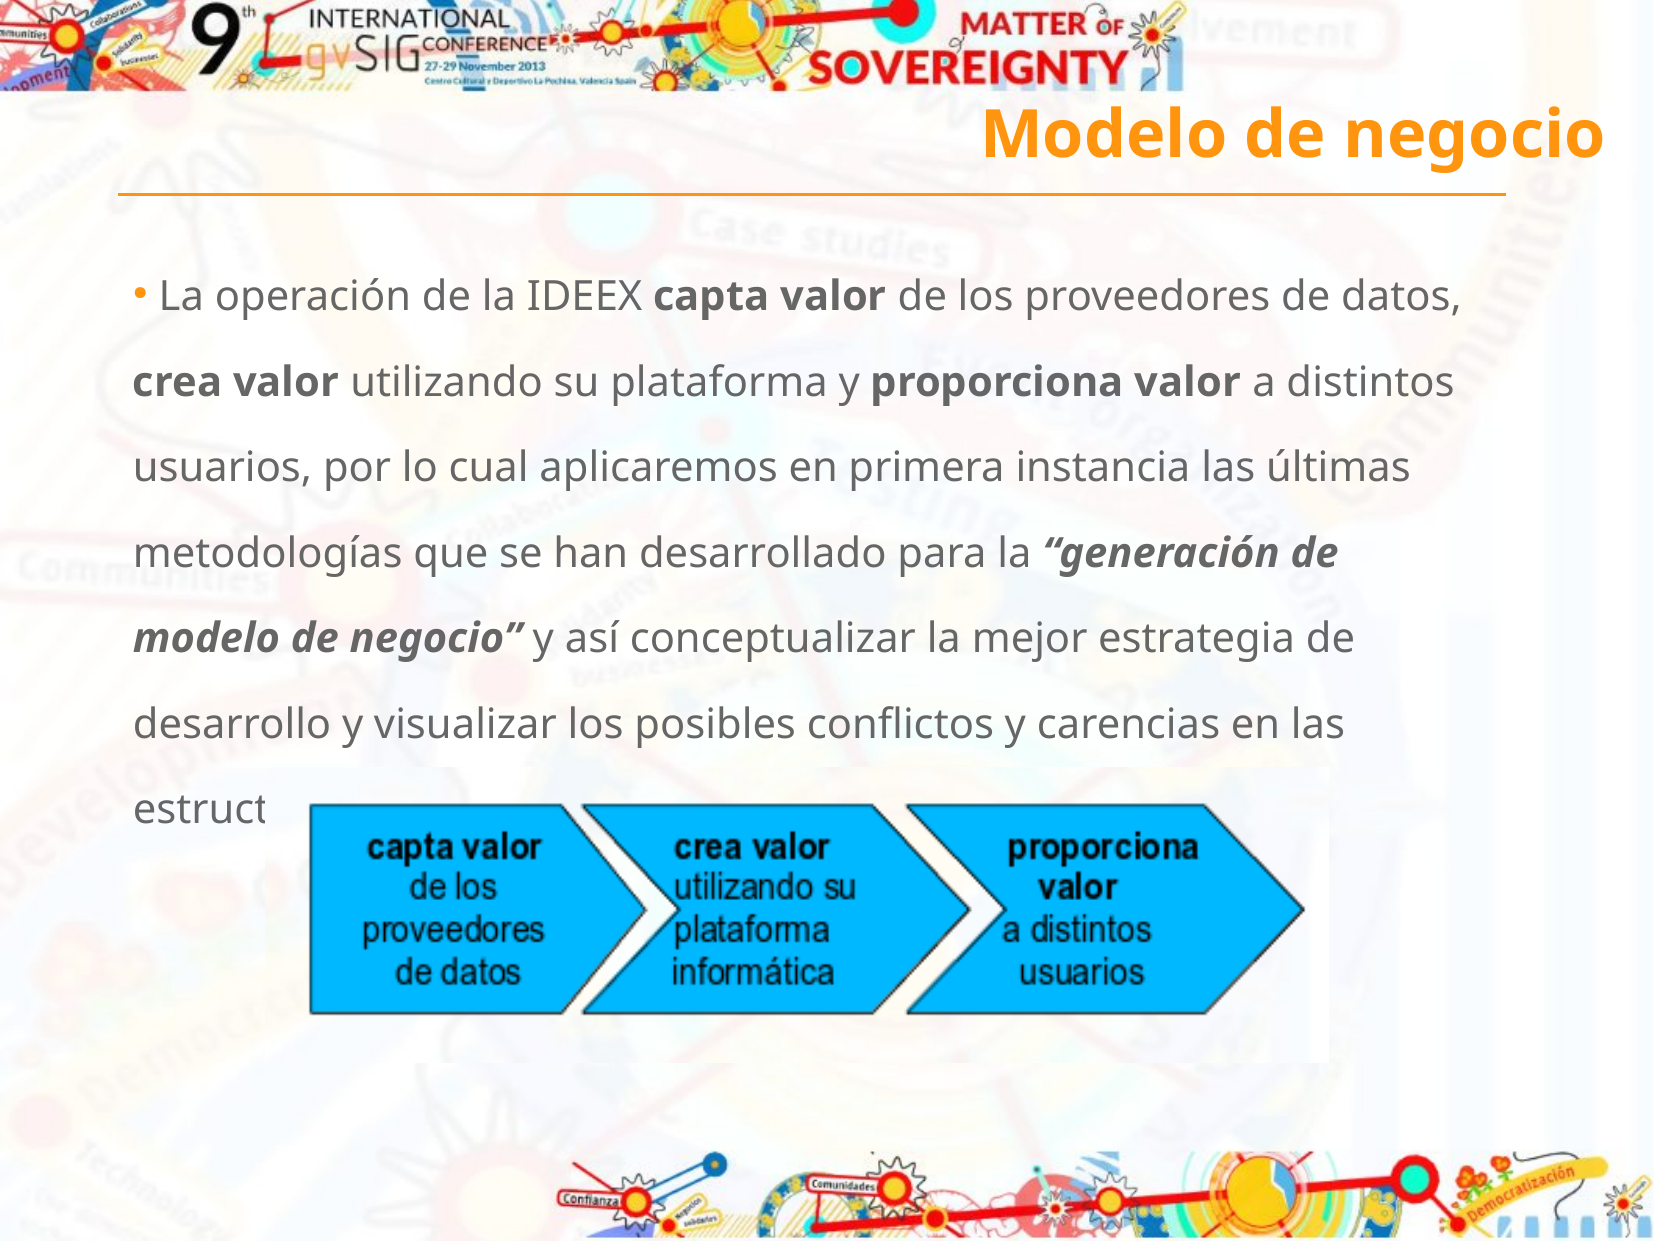

# Modelo de negocio
 La operación de la IDEEX capta valor de los proveedores de datos, crea valor utilizando su plataforma y proporciona valor a distintos usuarios, por lo cual aplicaremos en primera instancia las últimas metodologías que se han desarrollado para la “generación de modelo de negocio” y así conceptualizar la mejor estrategia de desarrollo y visualizar los posibles conflictos y carencias en las estructuras, procesos y sistemas.